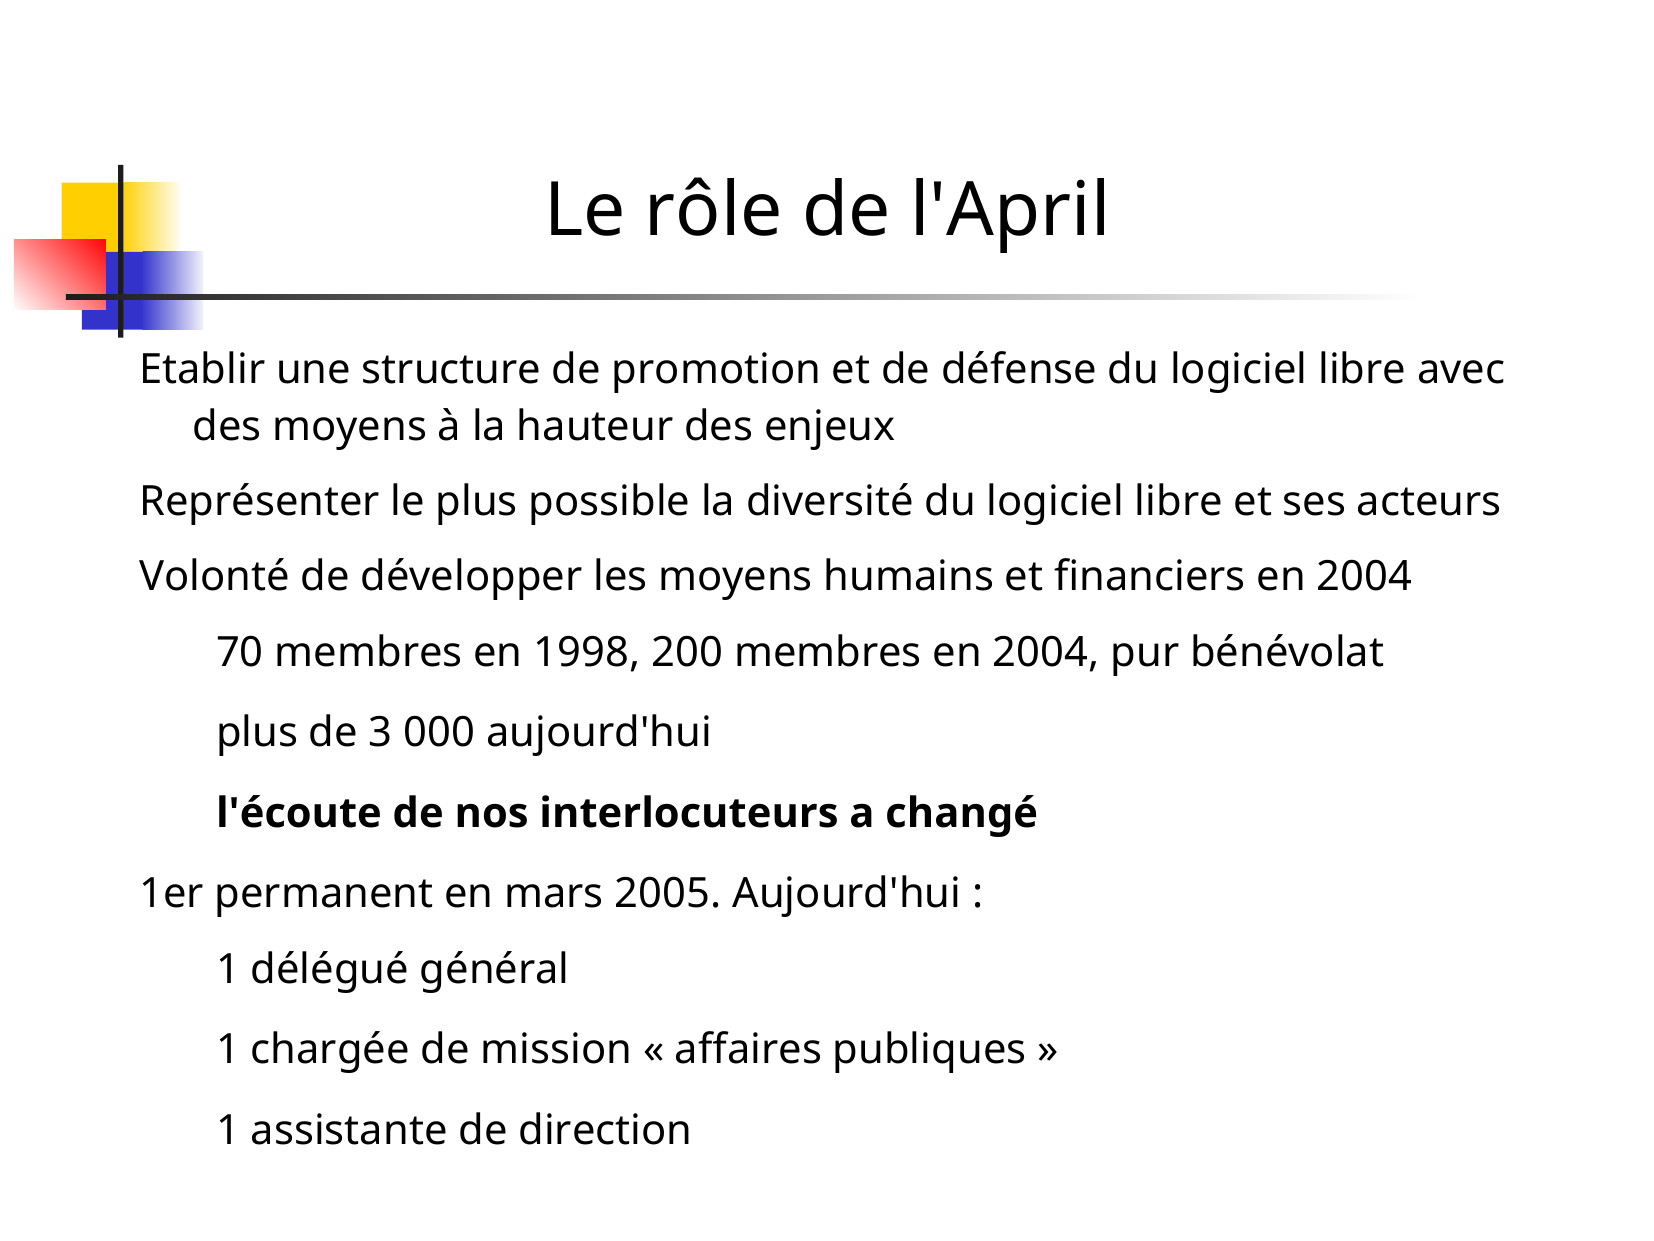

# Le rôle de l'April
Etablir une structure de promotion et de défense du logiciel libre avec des moyens à la hauteur des enjeux
Représenter le plus possible la diversité du logiciel libre et ses acteurs
Volonté de développer les moyens humains et financiers en 2004
70 membres en 1998, 200 membres en 2004, pur bénévolat
plus de 3 000 aujourd'hui
l'écoute de nos interlocuteurs a changé
1er permanent en mars 2005. Aujourd'hui :
1 délégué général
1 chargée de mission « affaires publiques »
1 assistante de direction